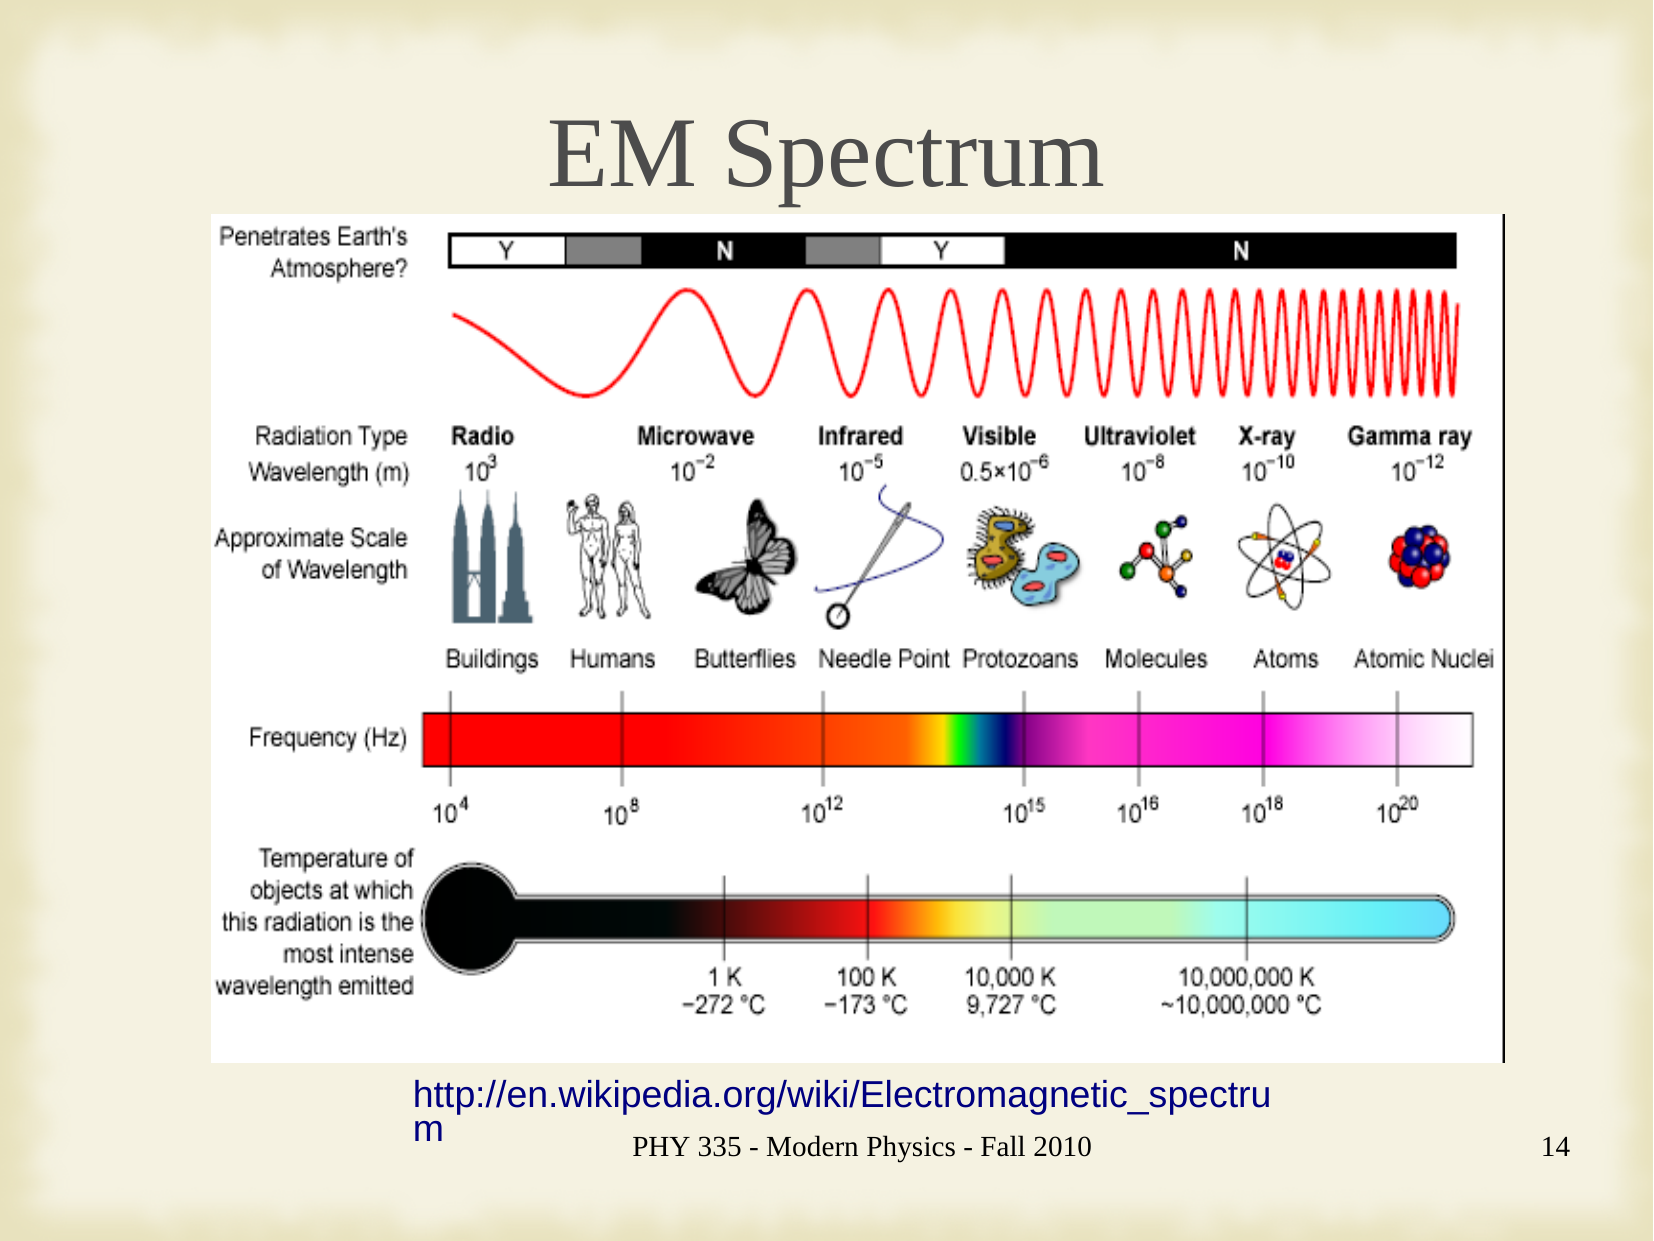

# EM Spectrum
http://en.wikipedia.org/wiki/Electromagnetic_spectrum
PHY 335 - Modern Physics - Fall 2010
14